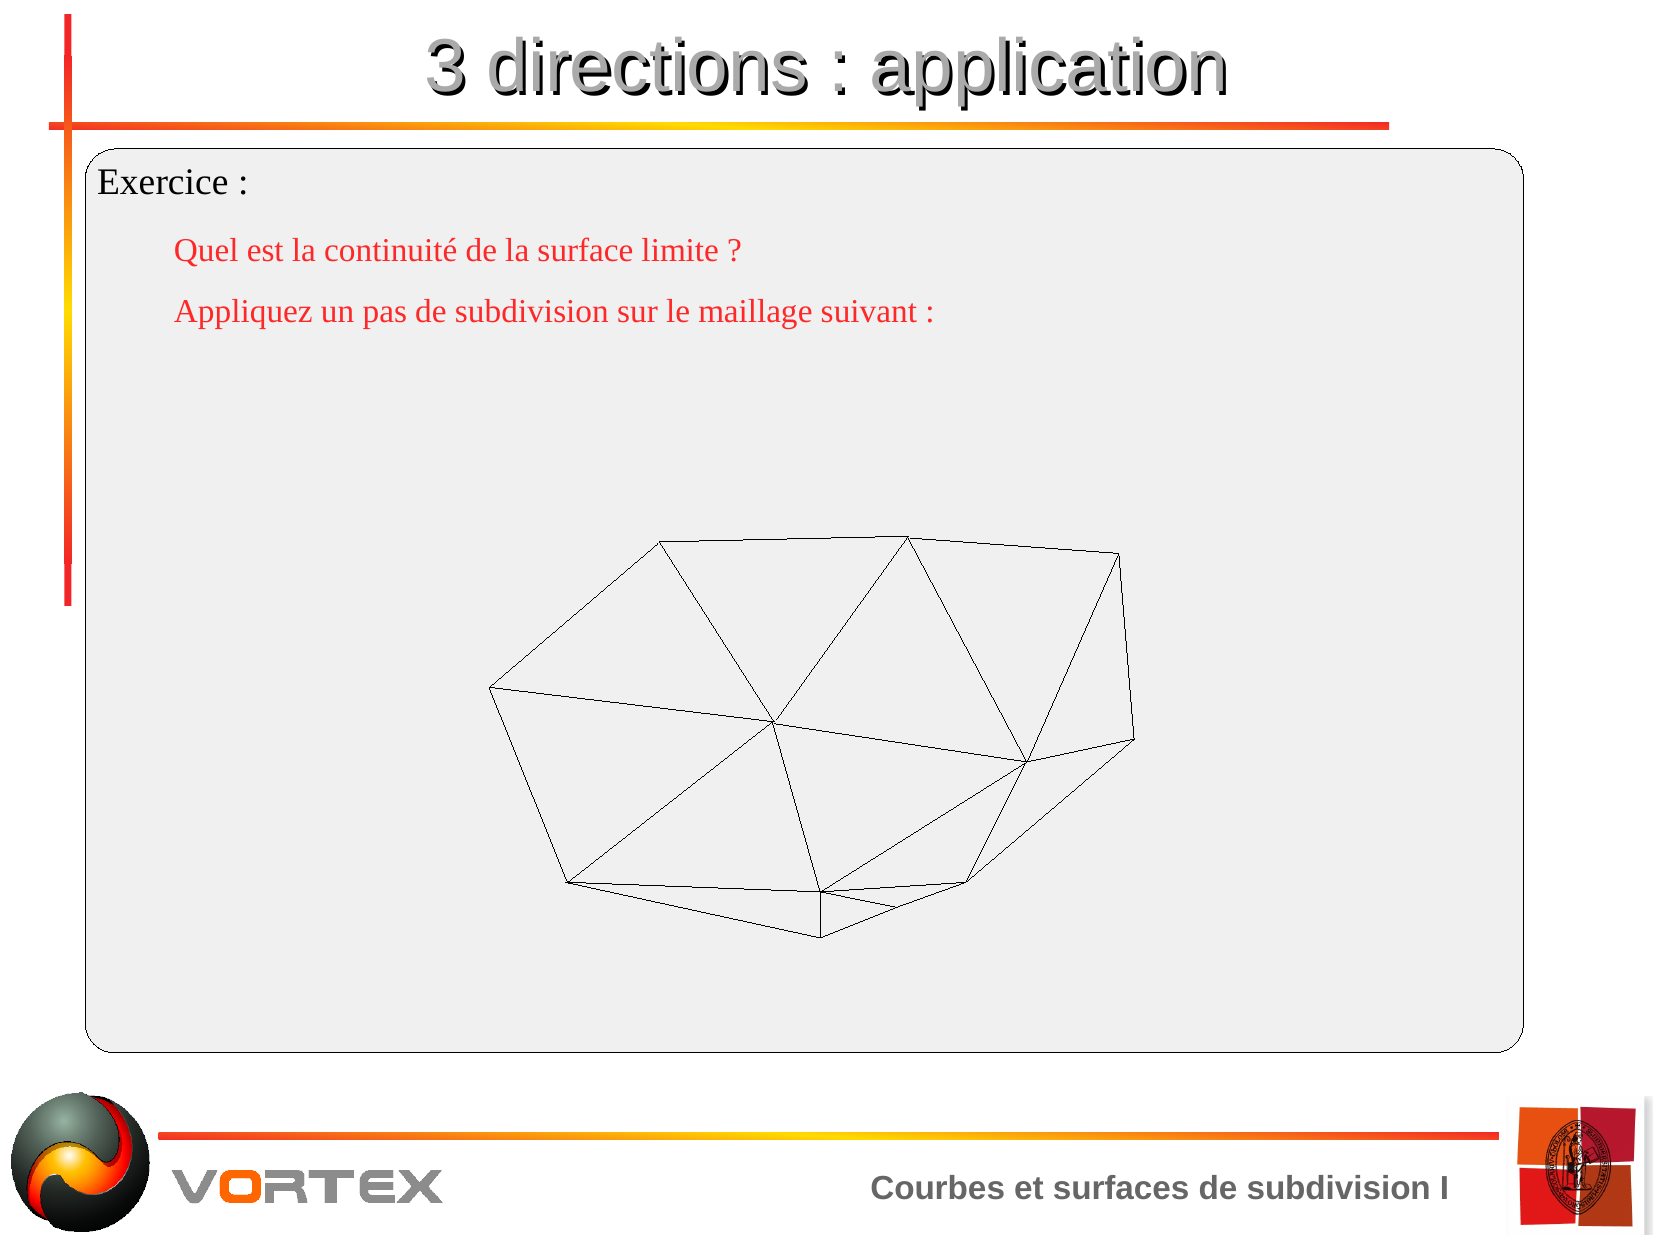

# 3 directions : application
Exercice :
Quel est la continuité de la surface limite ?
Appliquez un pas de subdivision sur le maillage suivant :